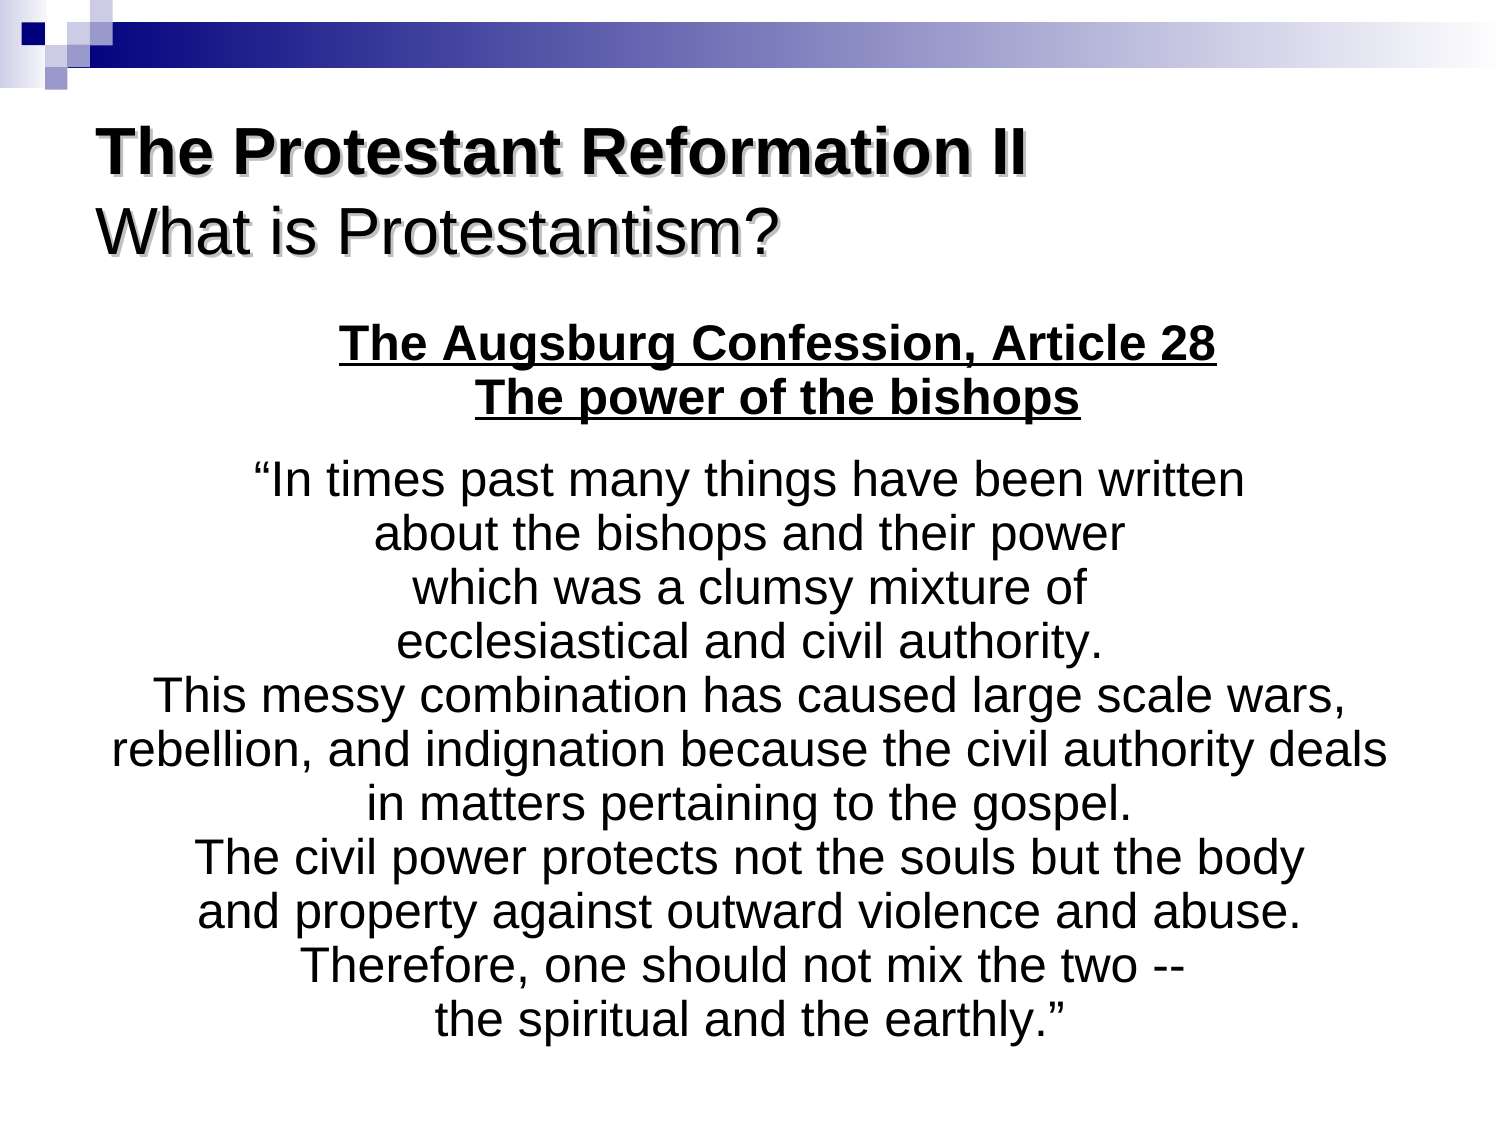

# The Protestant Reformation II What is Protestantism?
	The Augsburg Confession, Article 28
The power of the bishops
“In times past many things have been written
about the bishops and their power
which was a clumsy mixture of
ecclesiastical and civil authority.
This messy combination has caused large scale wars, rebellion, and indignation because the civil authority deals in matters pertaining to the gospel.
The civil power protects not the souls but the body
and property against outward violence and abuse. Therefore, one should not mix the two --
the spiritual and the earthly.”